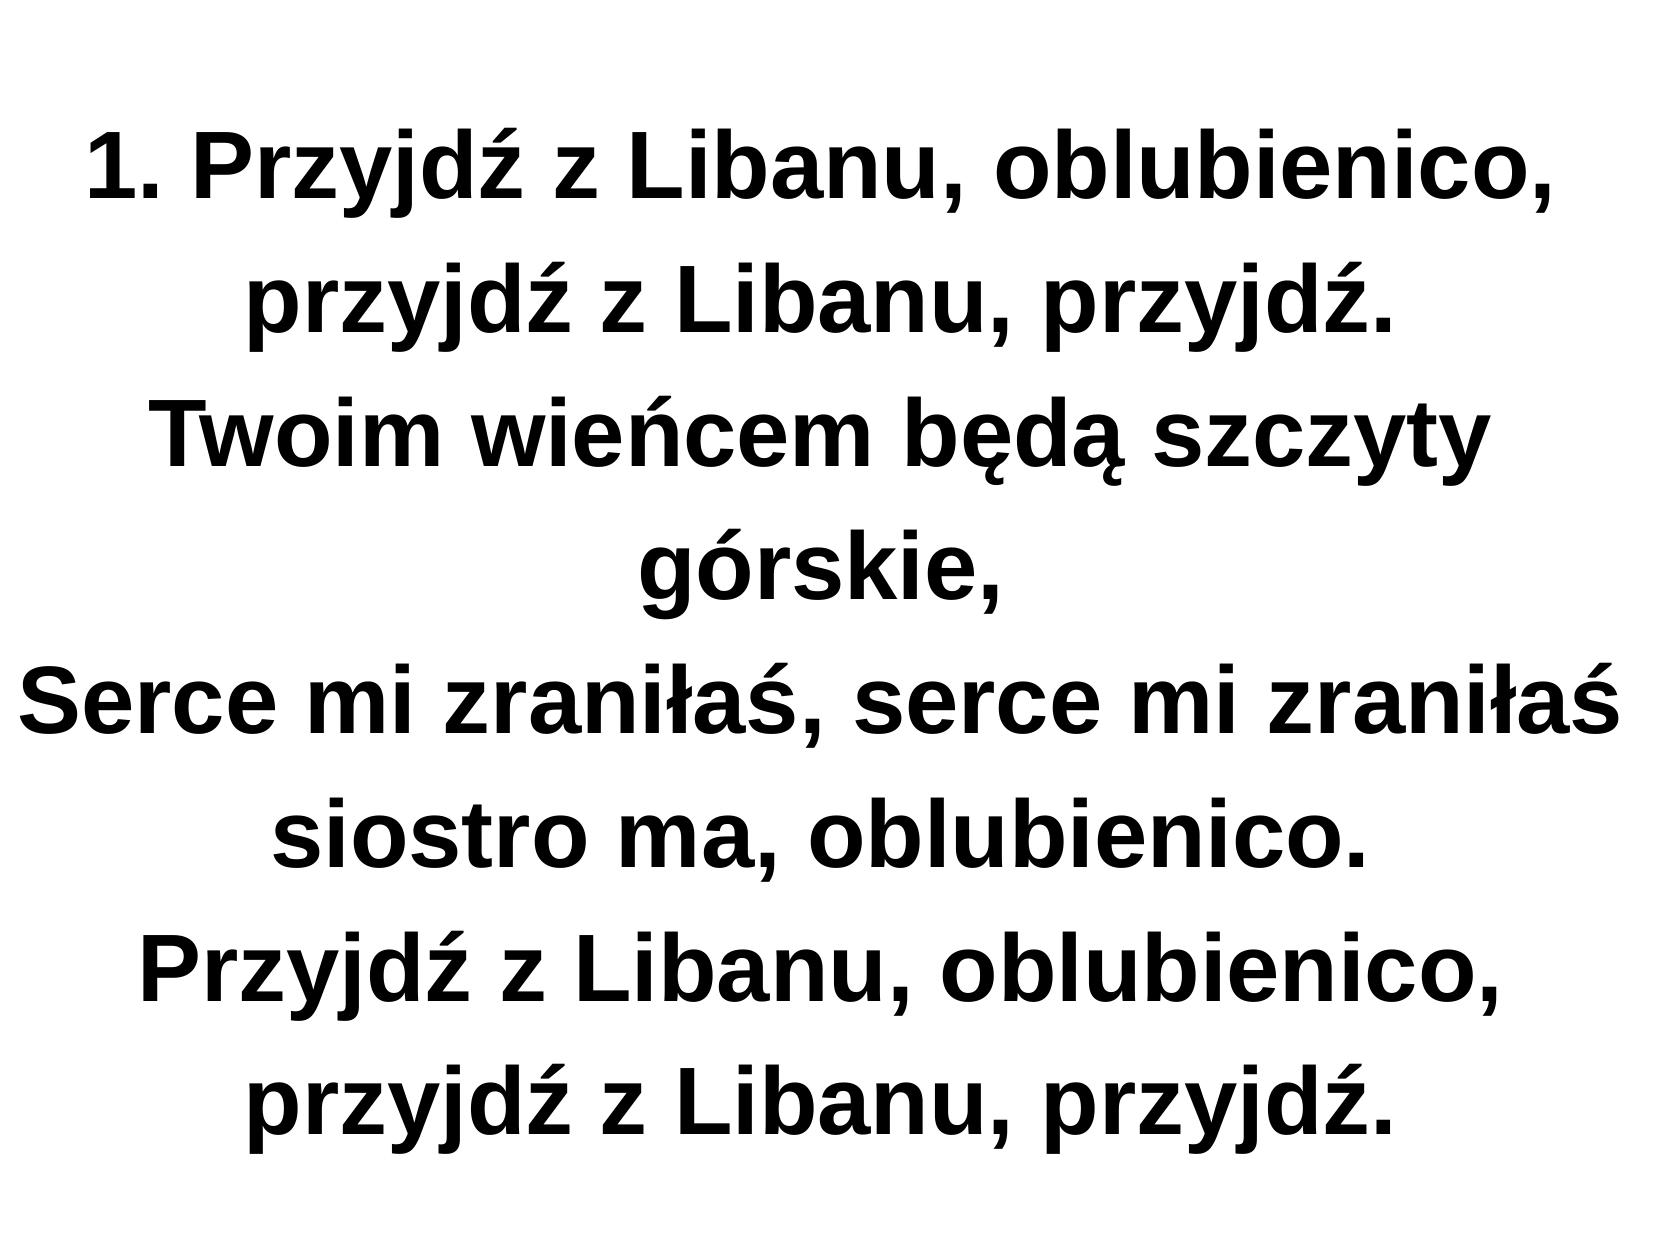

# 1. Przyjdź z Libanu, oblubienico,
przyjdź z Libanu, przyjdź.
Twoim wieńcem będą szczyty górskie,
Serce mi zraniłaś, serce mi zraniłaś
siostro ma, oblubienico.
Przyjdź z Libanu, oblubienico,
przyjdź z Libanu, przyjdź.